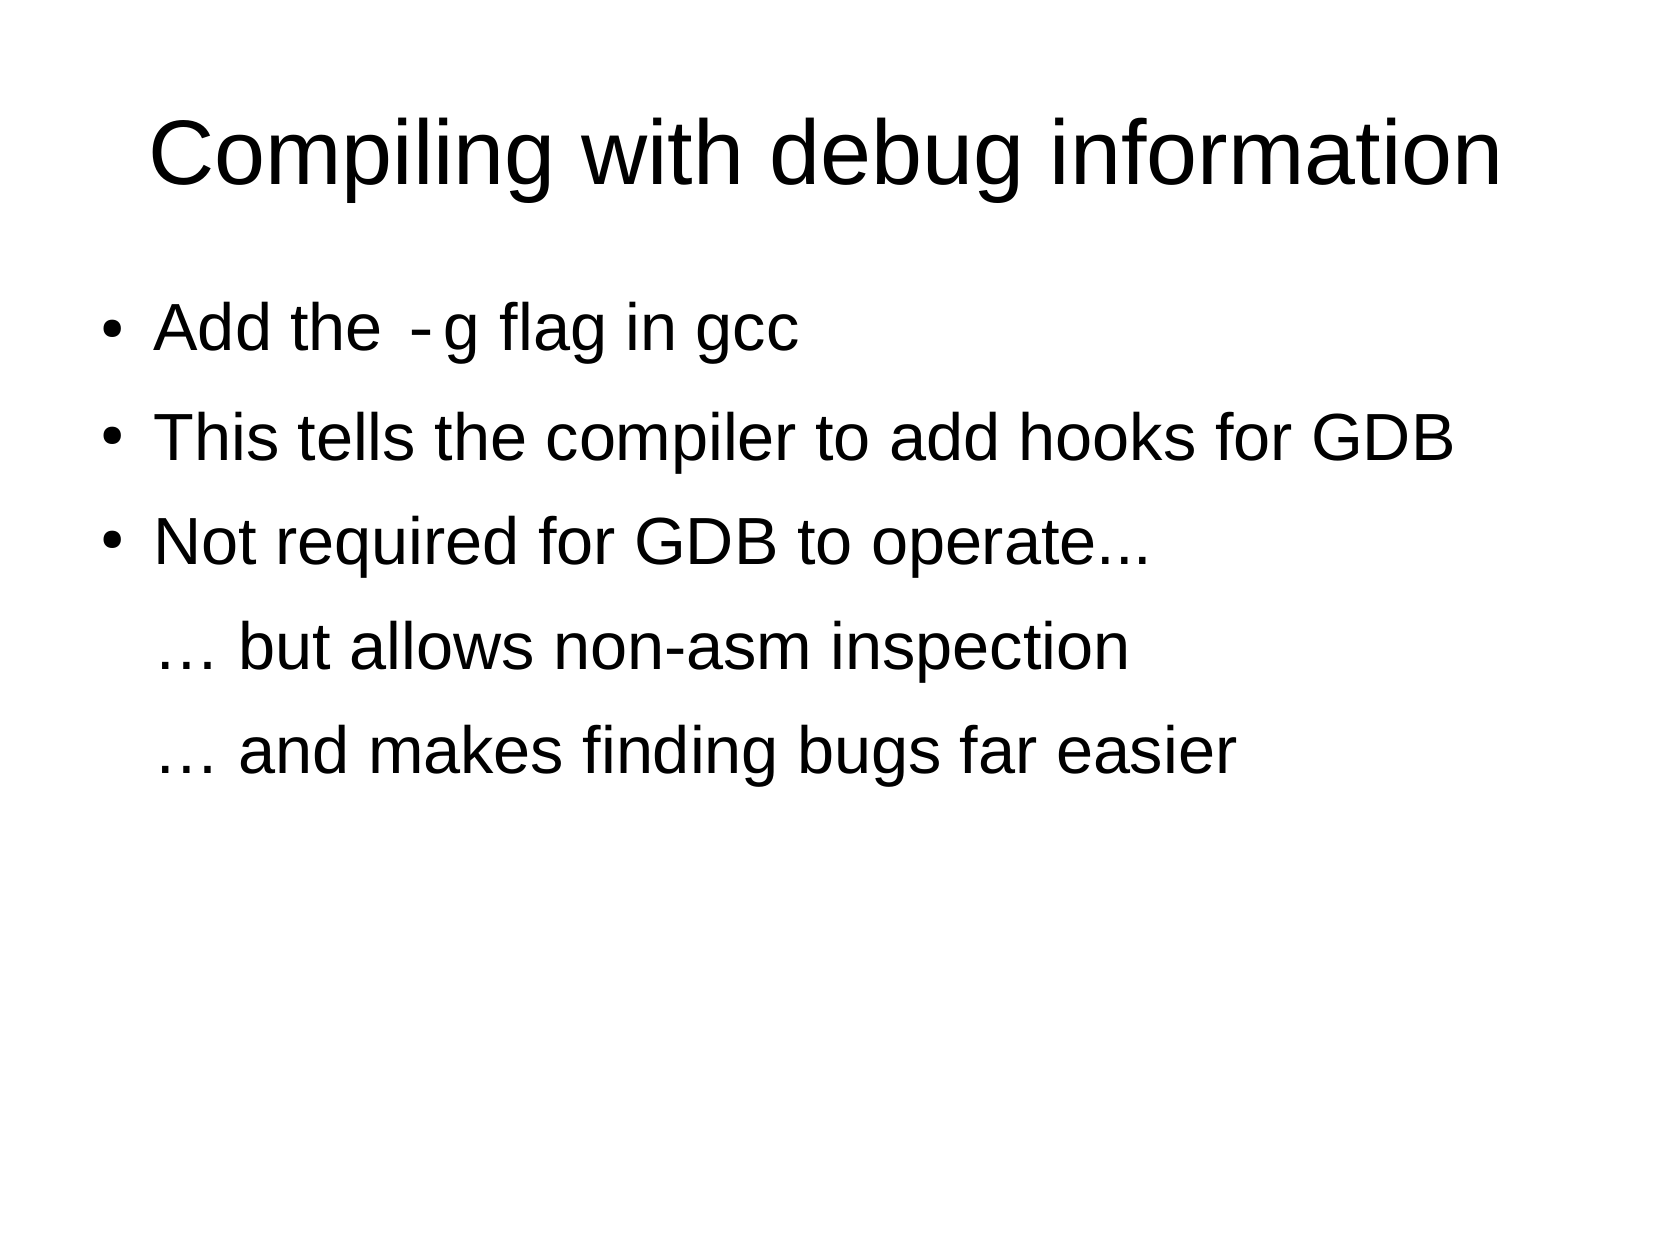

# Compiling with debug information
Add the -g flag in gcc
This tells the compiler to add hooks for GDB
Not required for GDB to operate...
… but allows non-asm inspection
… and makes finding bugs far easier